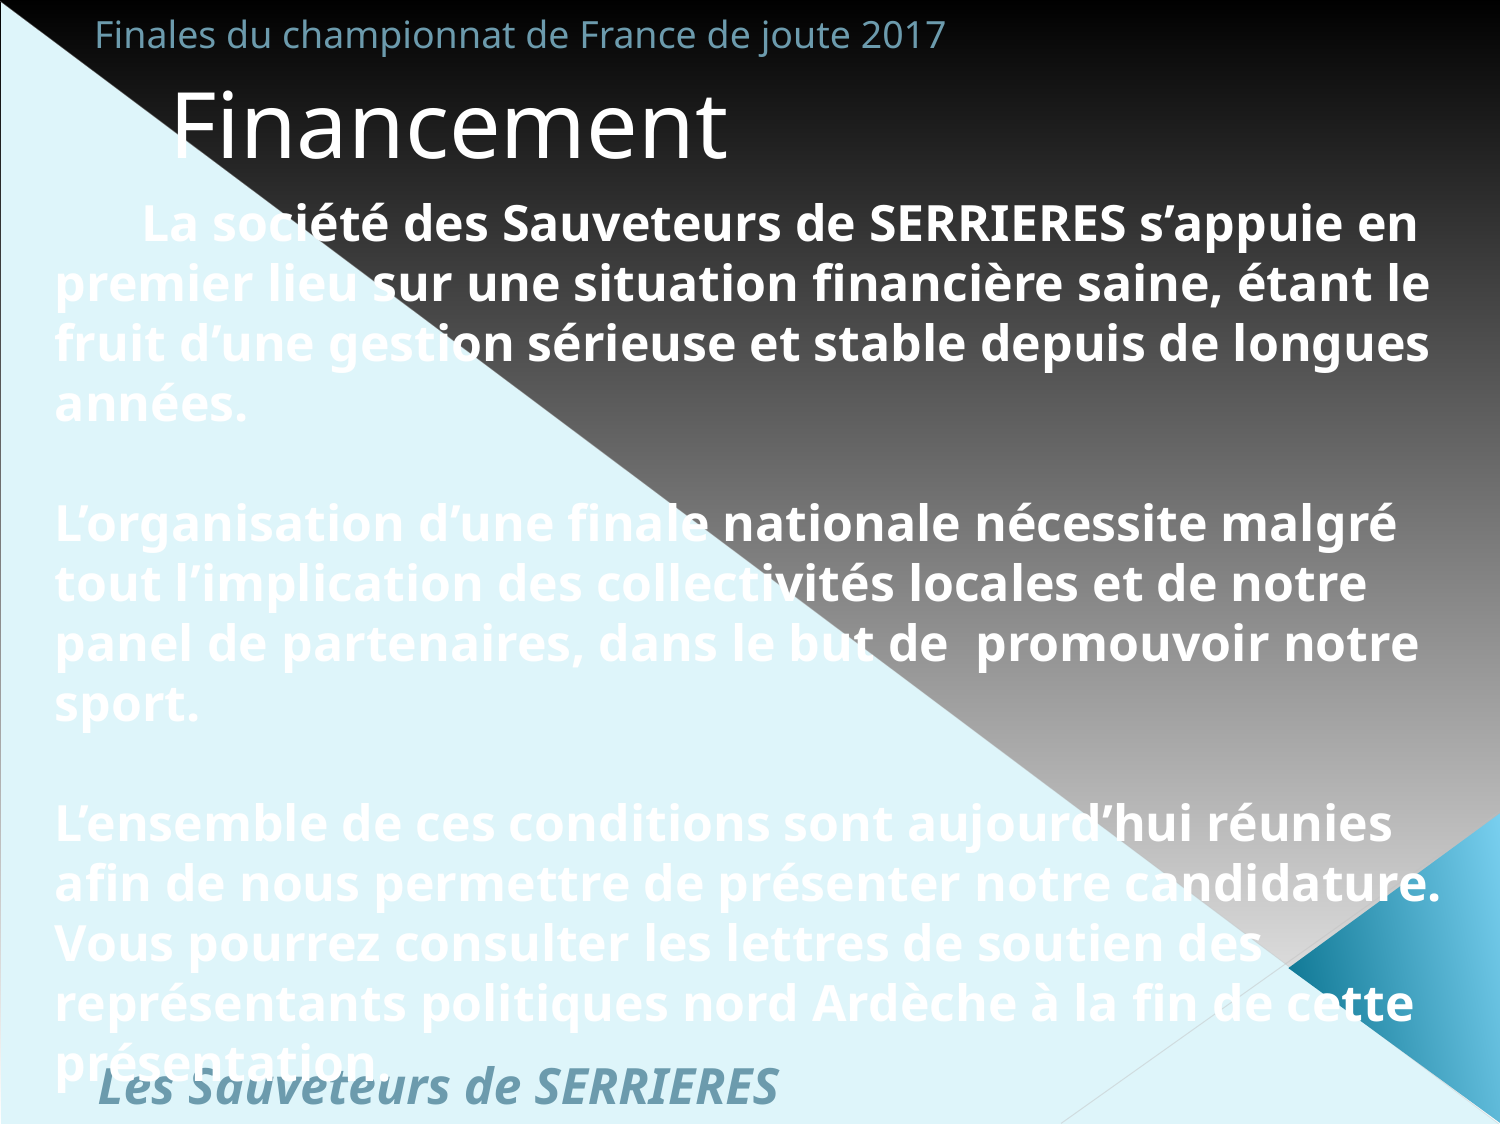

# Finales du championnat de France de joute 2017
Financement
	 La société des Sauveteurs de SERRIERES s’appuie en premier lieu sur une situation financière saine, étant le fruit d’une gestion sérieuse et stable depuis de longues années.
L’organisation d’une finale nationale nécessite malgré tout l’implication des collectivités locales et de notre panel de partenaires, dans le but de promouvoir notre sport.
L’ensemble de ces conditions sont aujourd’hui réunies afin de nous permettre de présenter notre candidature.
Vous pourrez consulter les lettres de soutien des représentants politiques nord Ardèche à la fin de cette présentation.
Les Sauveteurs de SERRIERES